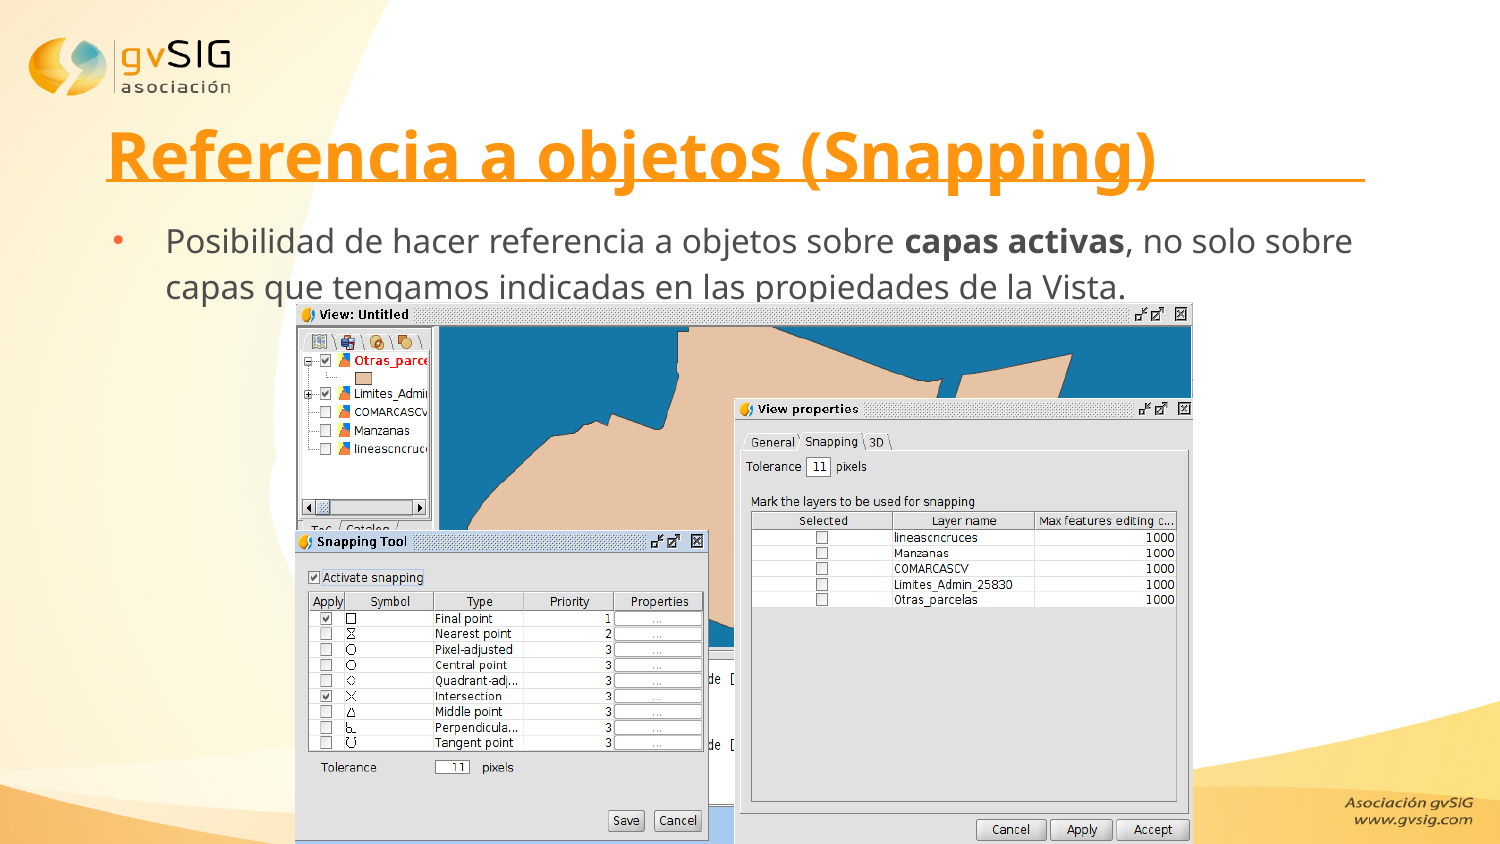

# Referencia a objetos (Snapping)
Posibilidad de hacer referencia a objetos sobre capas activas, no solo sobre capas que tengamos indicadas en las propiedades de la Vista.